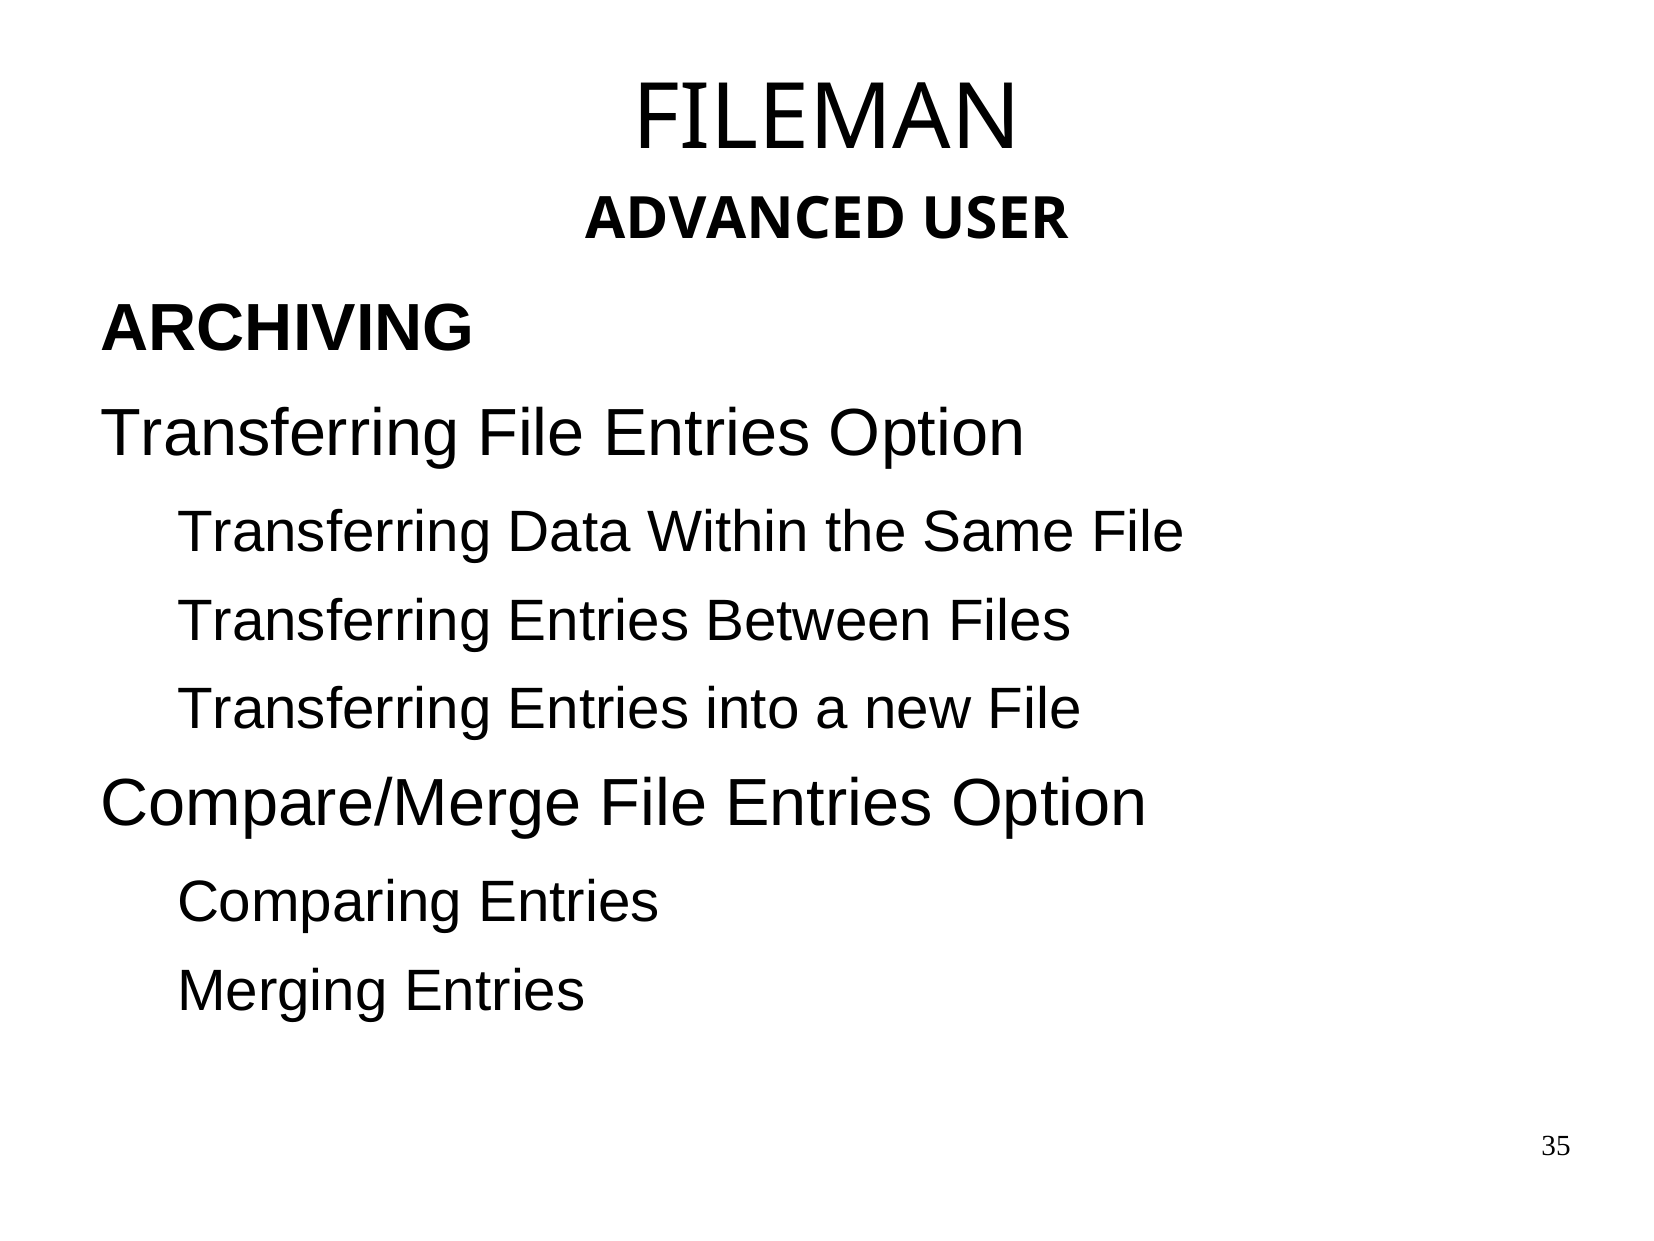

# FILEMAN ADVANCED USER
ARCHIVING
Transferring File Entries Option
Transferring Data Within the Same File
Transferring Entries Between Files
Transferring Entries into a new File
Compare/Merge File Entries Option
Comparing Entries
Merging Entries
35